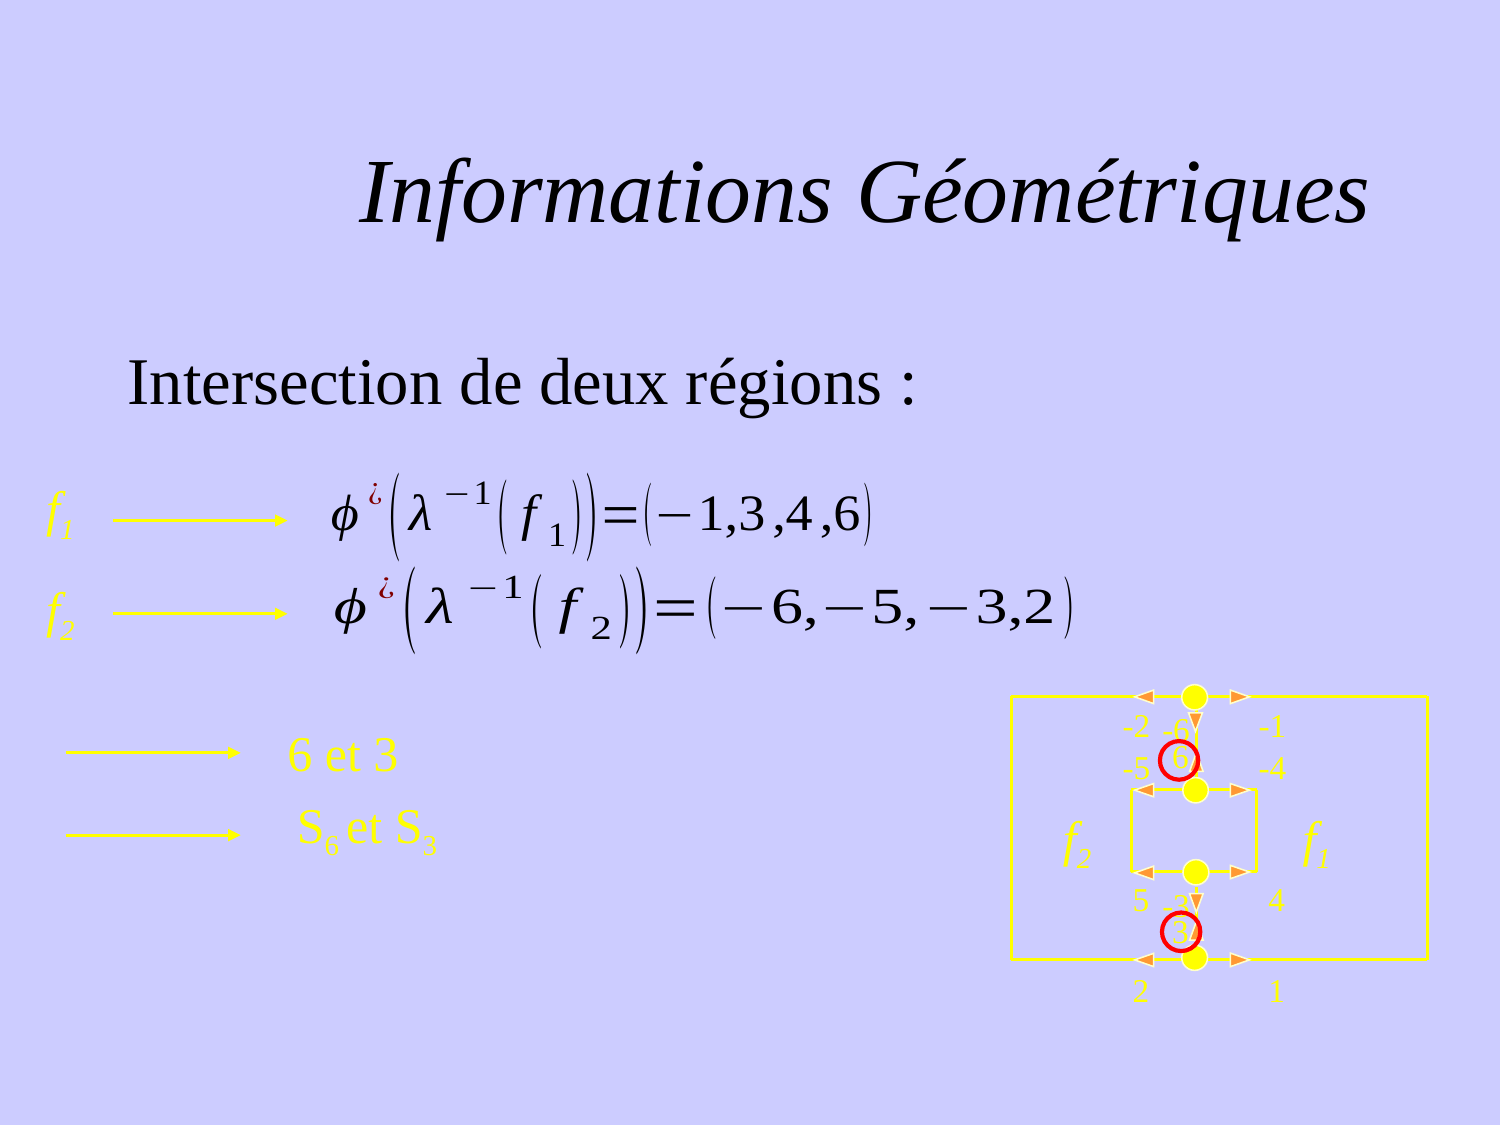

# Informations Géométriques
Intersection de deux régions :
f1
f2
-2
-1
-6
6 et 3
6
-5
-4
S6 et S3
f2
f1
5
4
-3
3
2
1